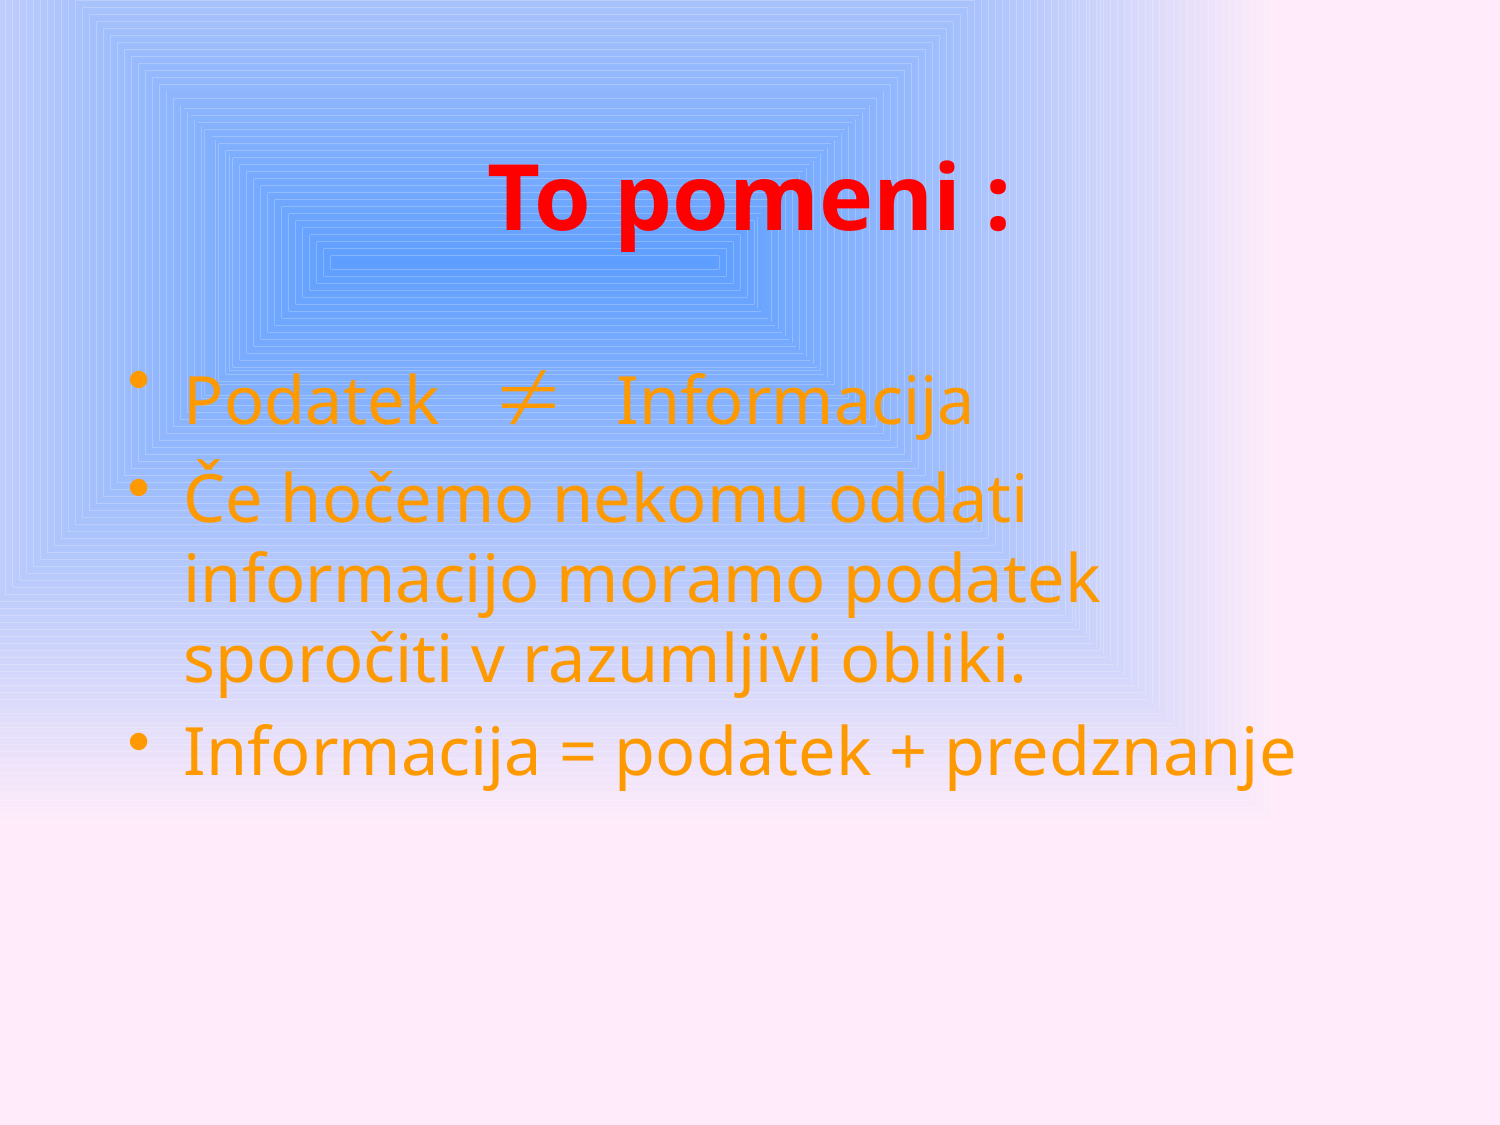

# To pomeni :
Podatek  Informacija
Če hočemo nekomu oddati informacijo moramo podatek sporočiti v razumljivi obliki.
Informacija = podatek + predznanje